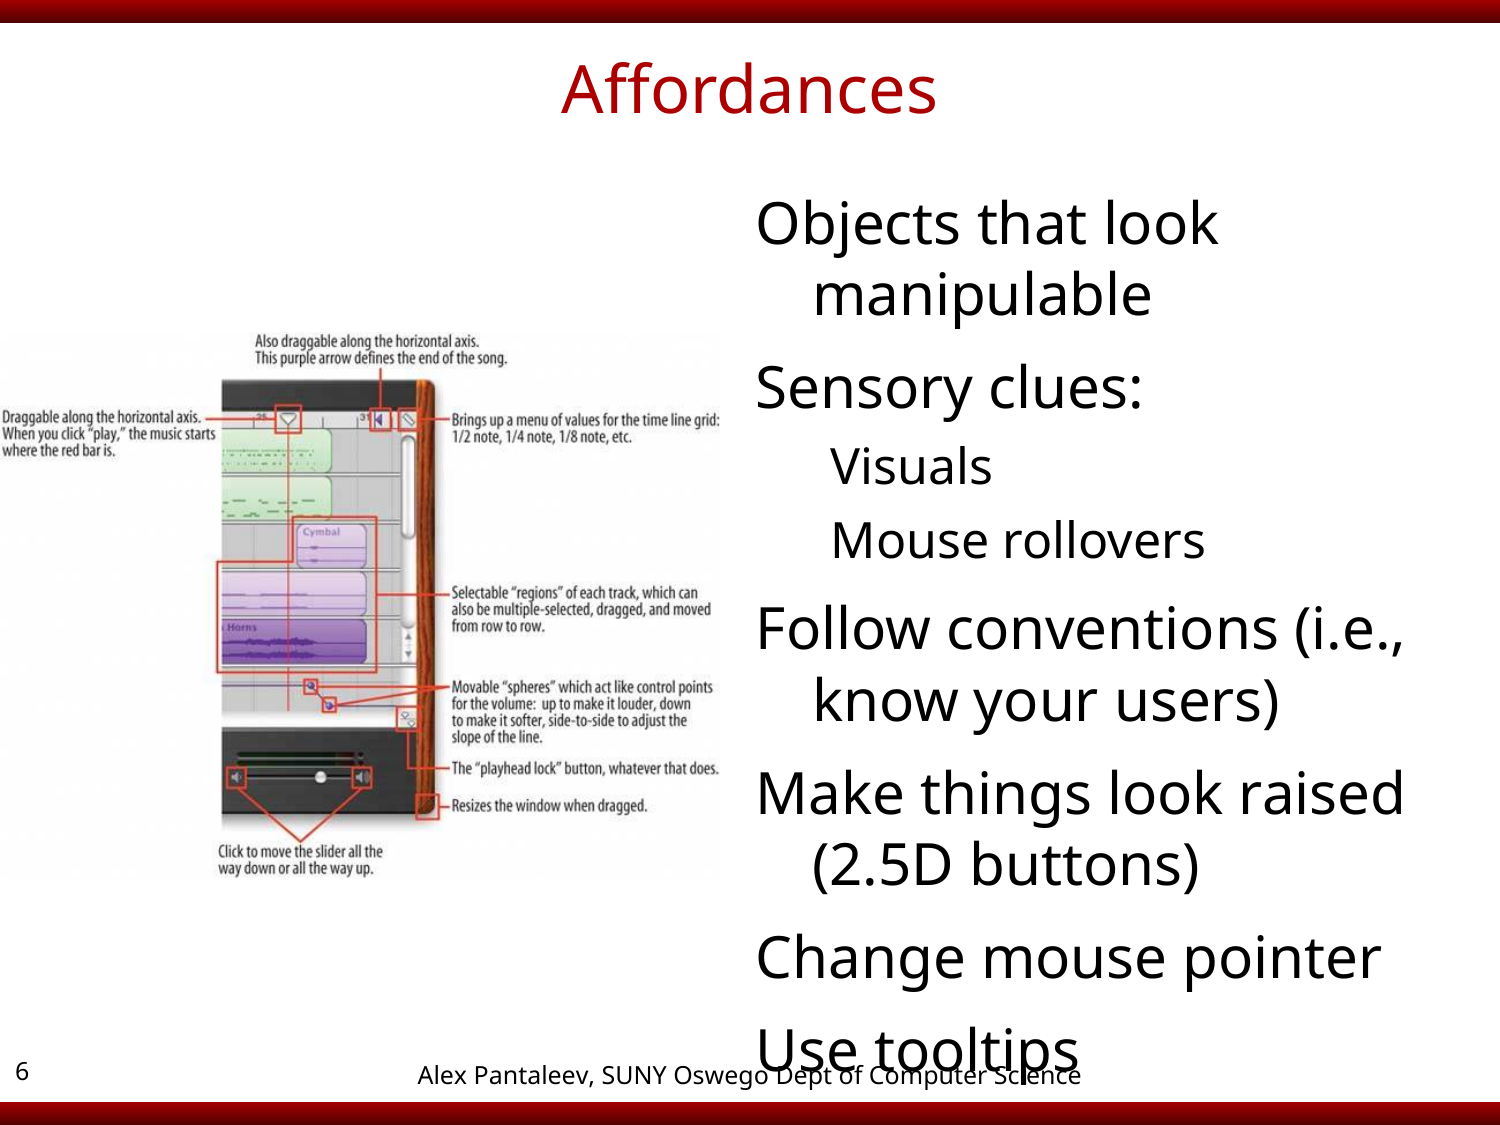

# Affordances
Objects that look manipulable
Sensory clues:
Visuals
Mouse rollovers
Follow conventions (i.e., know your users)
Make things look raised (2.5D buttons)
Change mouse pointer
Use tooltips
6